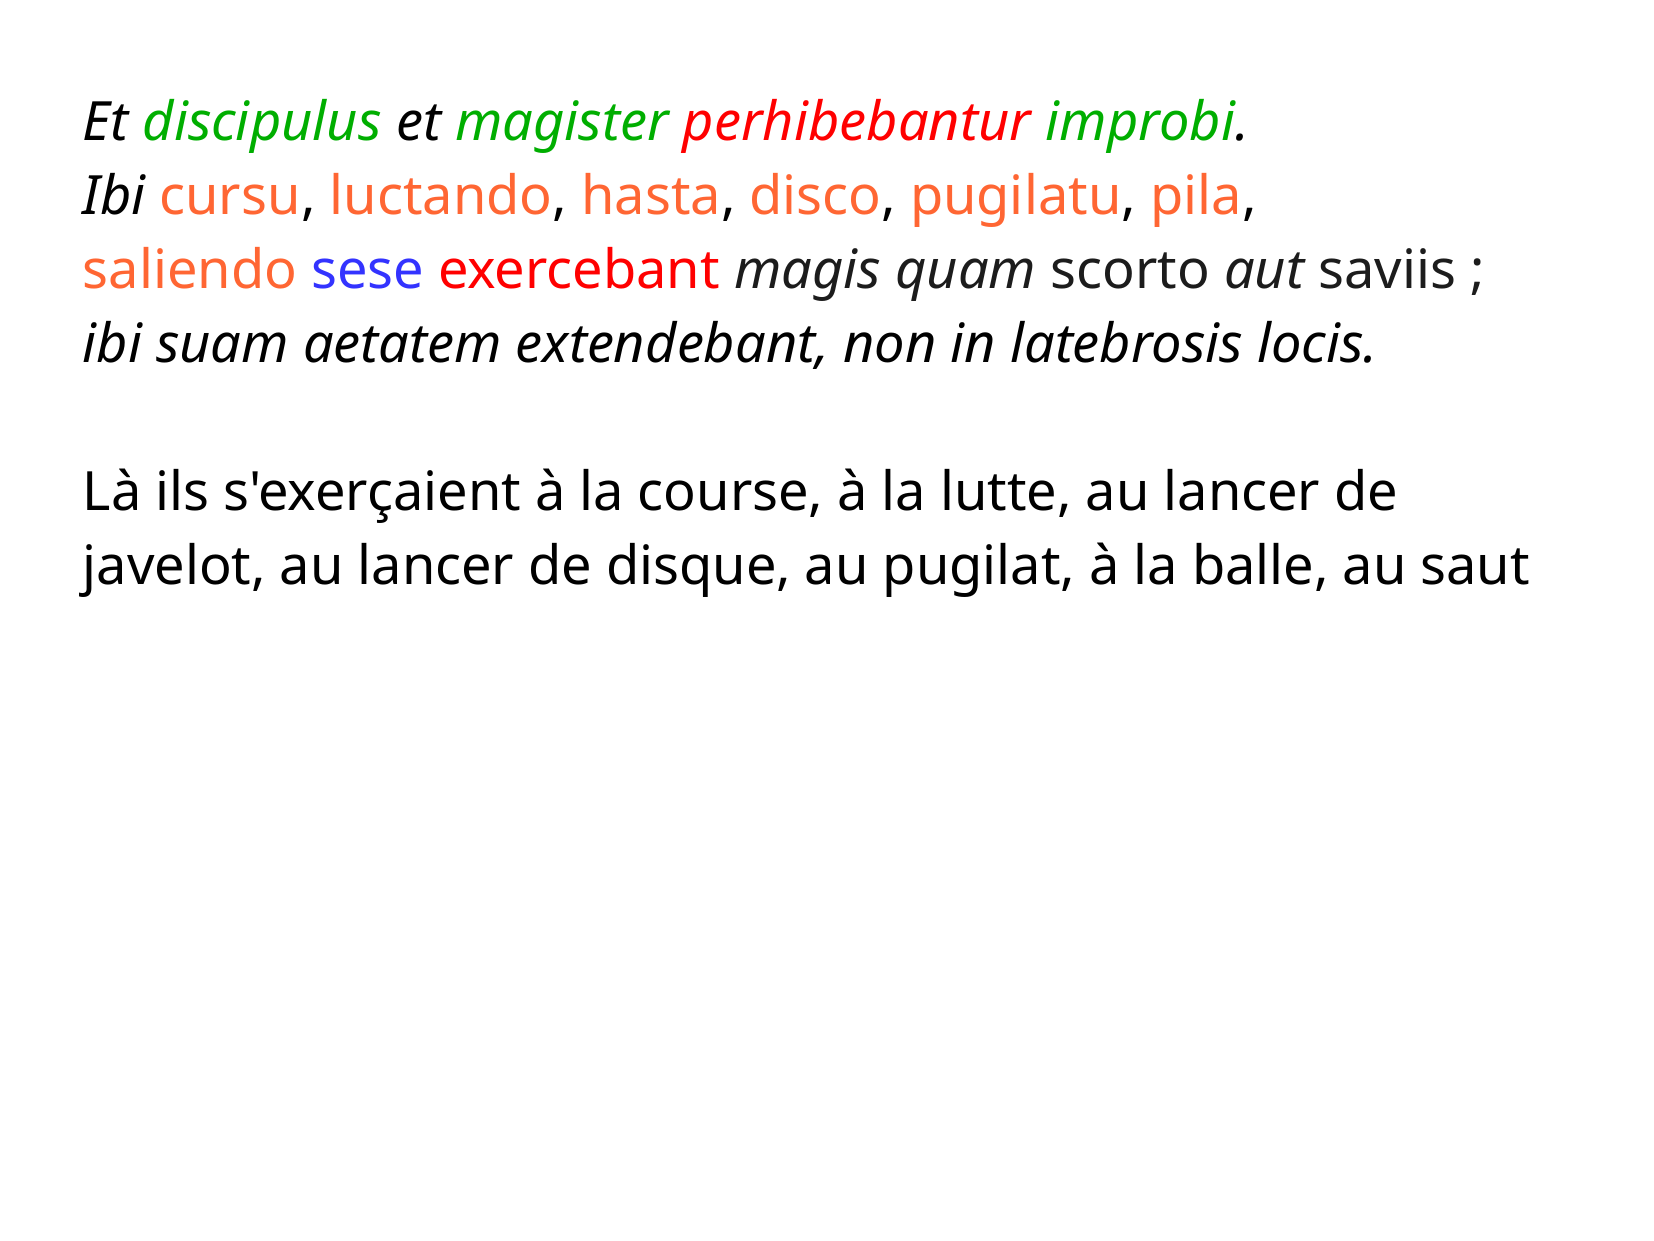

# Et discipulus et magister perhibebantur improbi.
Ibi cursu, luctando, hasta, disco, pugilatu, pila,
saliendo sese exercebant magis quam scorto aut saviis ;
ibi suam aetatem extendebant, non in latebrosis locis.
Là ils s'exerçaient à la course, à la lutte, au lancer de javelot, au lancer de disque, au pugilat, à la balle, au saut